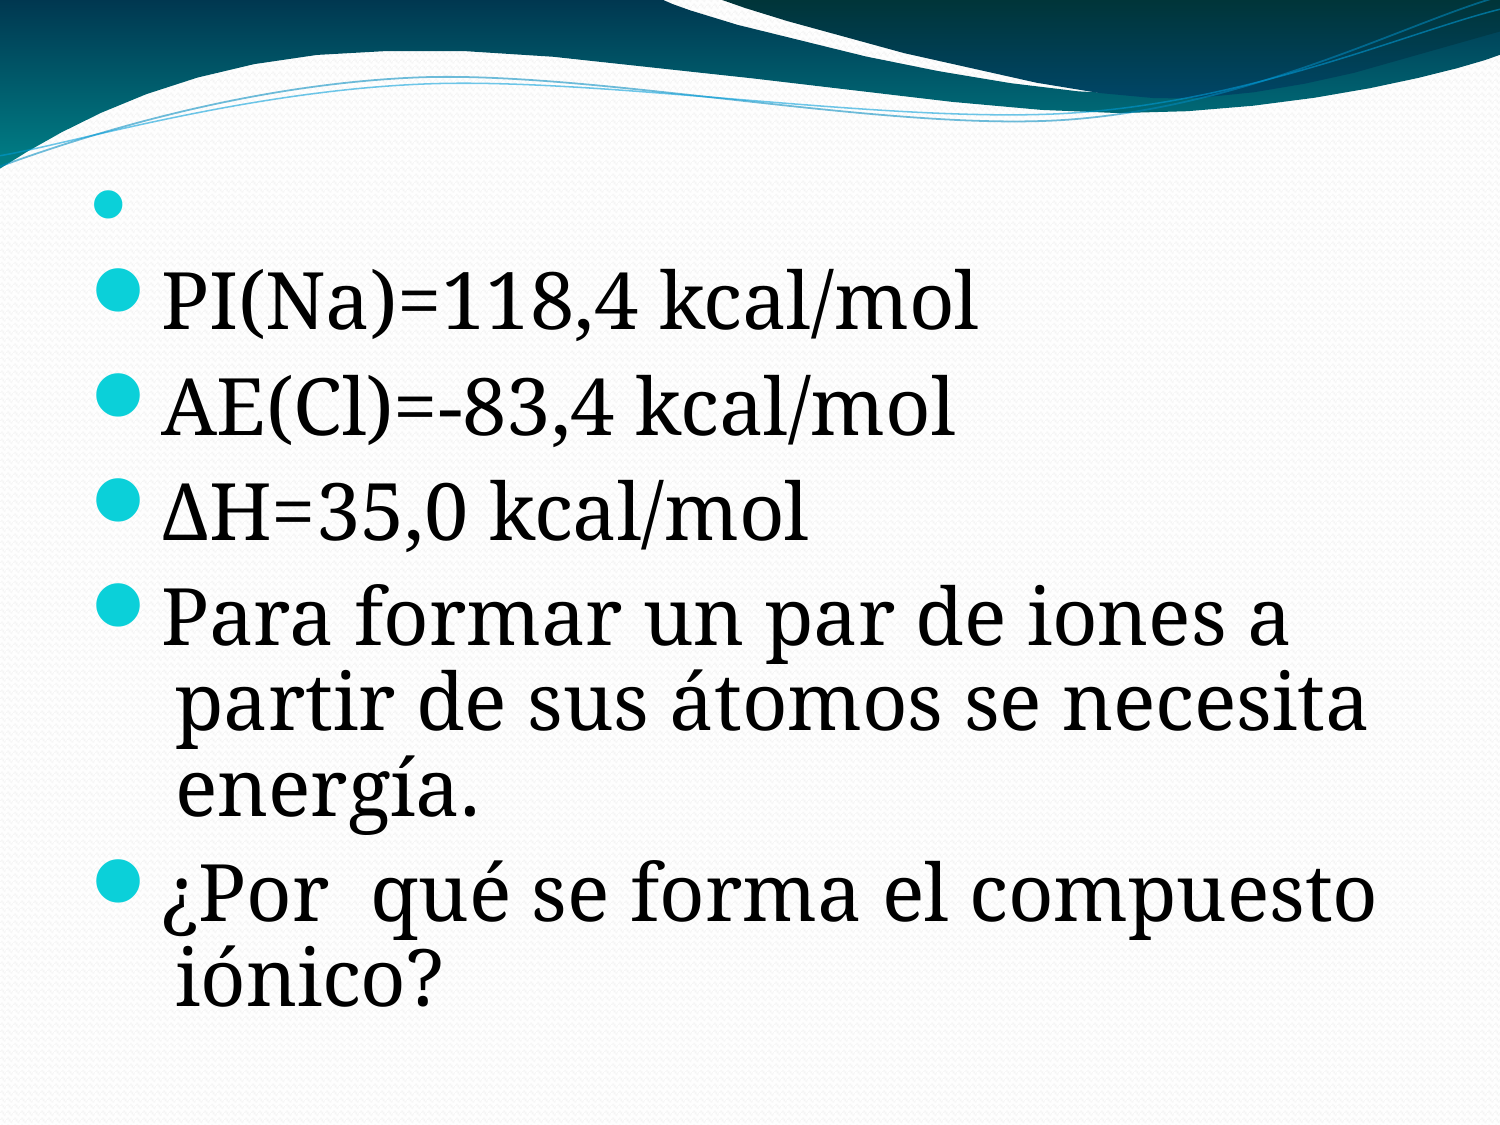

# PI(Na)=118,4 kcal/mol
AE(Cl)=-83,4 kcal/mol
ΔH=35,0 kcal/mol
Para formar un par de iones a partir de sus átomos se necesita energía.
¿Por qué se forma el compuesto iónico?